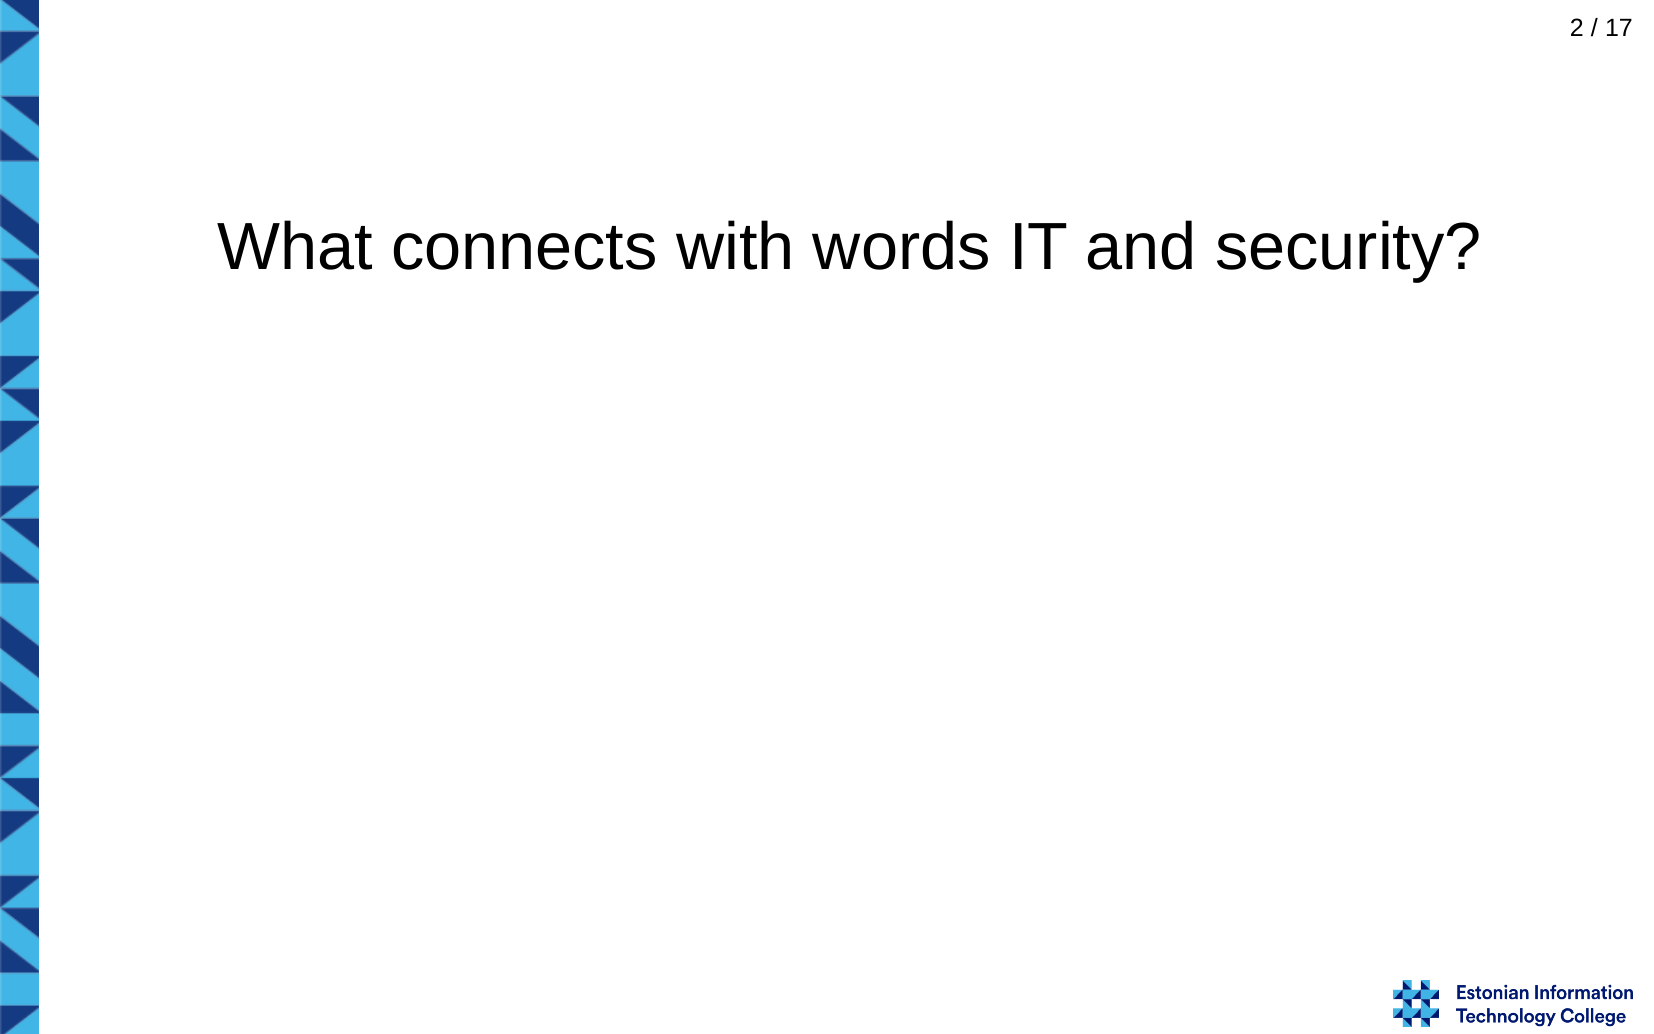

# What connects with words IT and security?